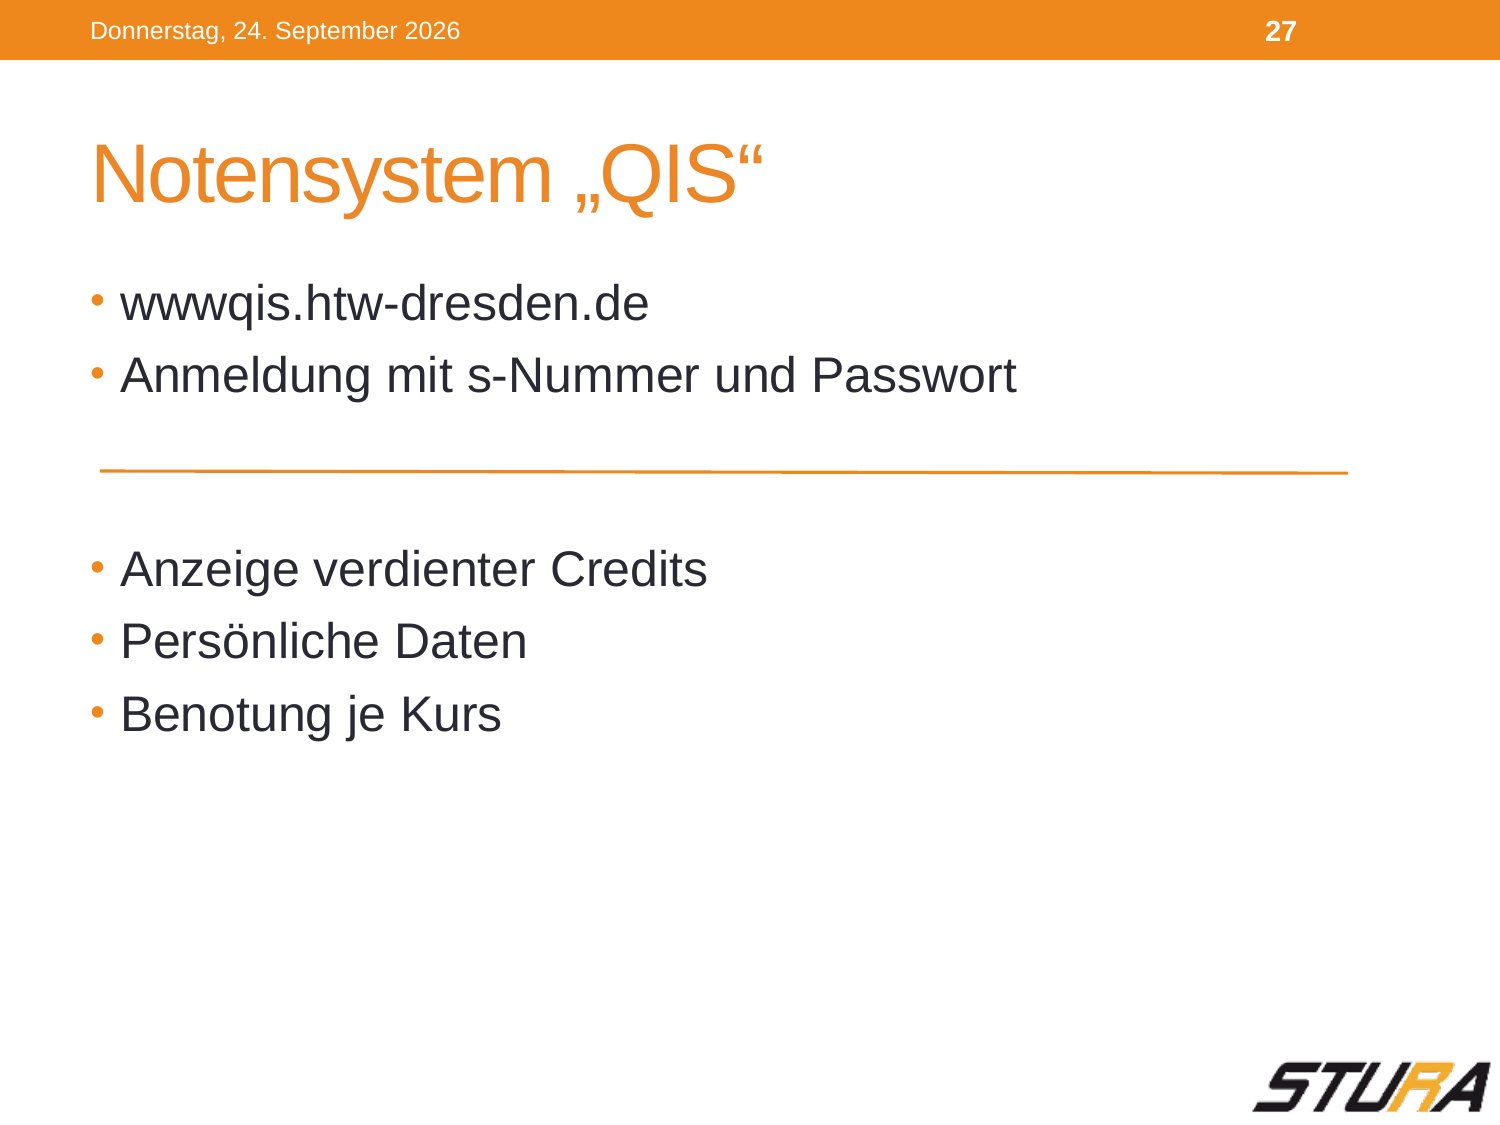

# Notensystem „QIS“
wwwqis.htw-dresden.de
Anmeldung mit s-Nummer und Passwort
Anzeige verdienter Credits
Persönliche Daten
Benotung je Kurs